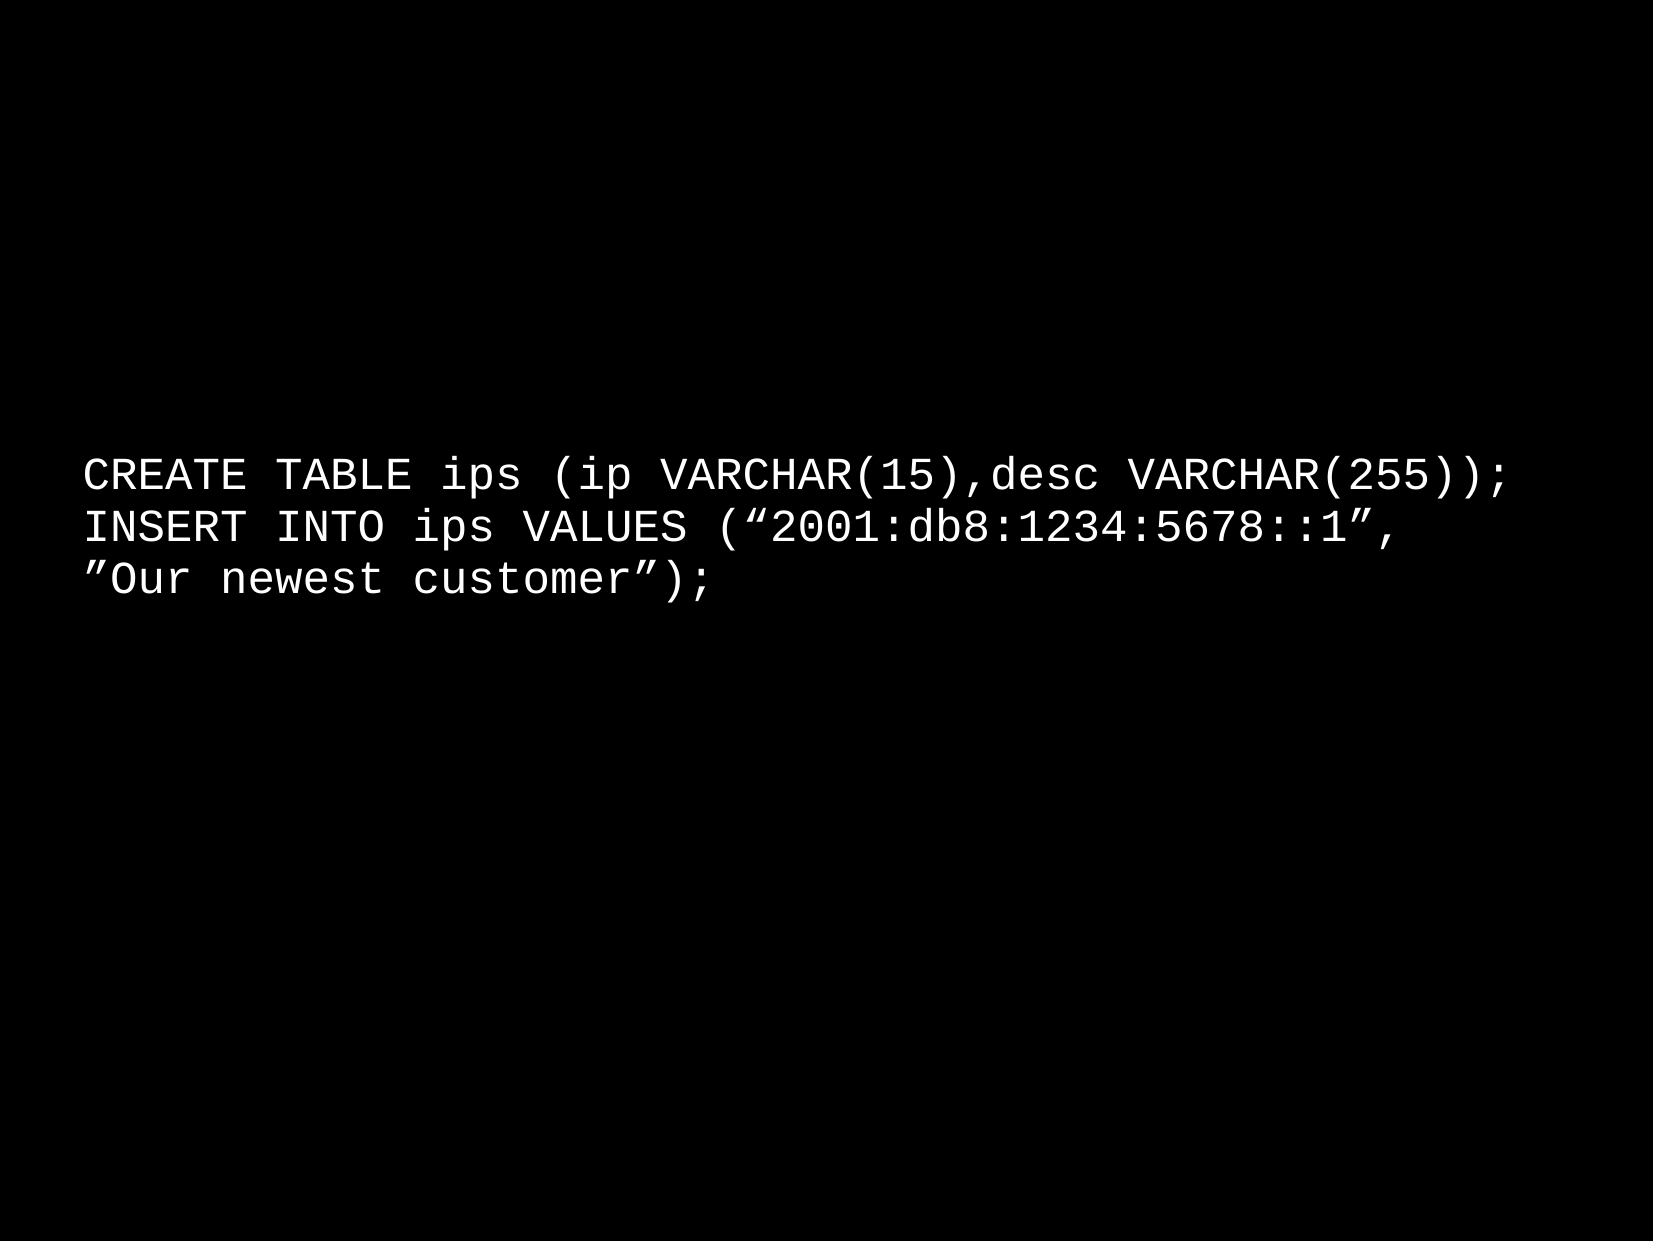

# CREATE TABLE ips (ip VARCHAR(15),desc VARCHAR(255));
INSERT INTO ips VALUES (“2001:db8:1234:5678::1”,
”Our newest customer”);